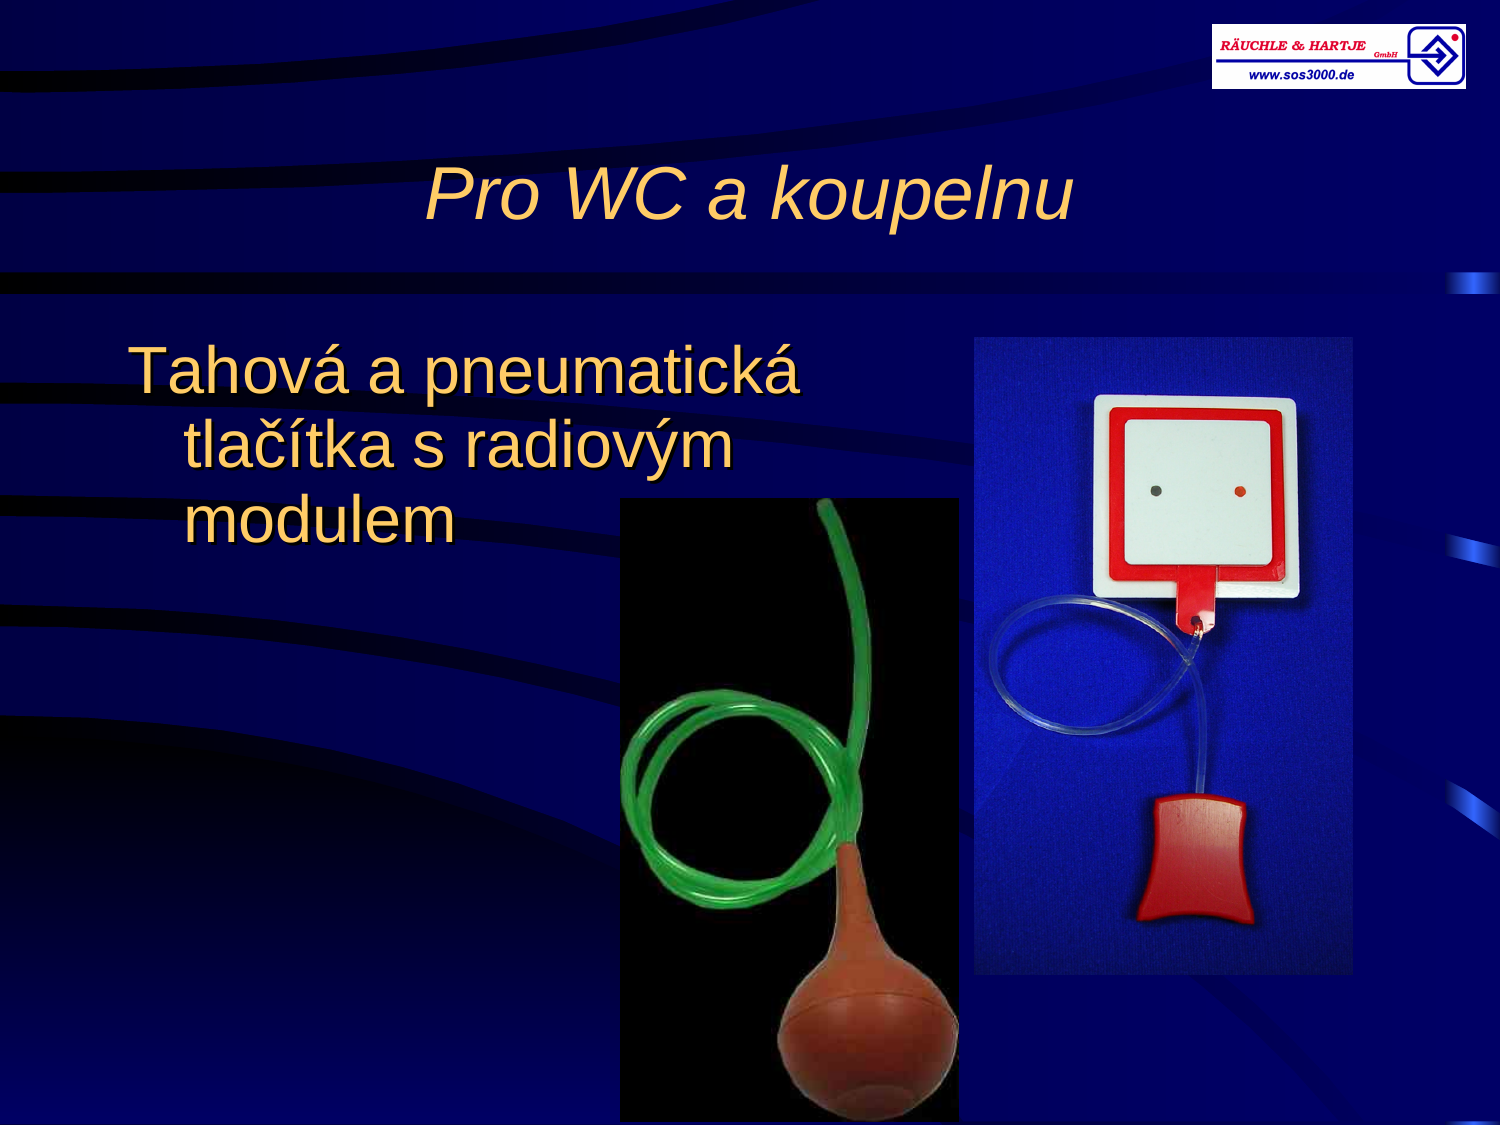

# Pro WC a koupelnu
Tahová a pneumatická tlačítka s radiovým modulem